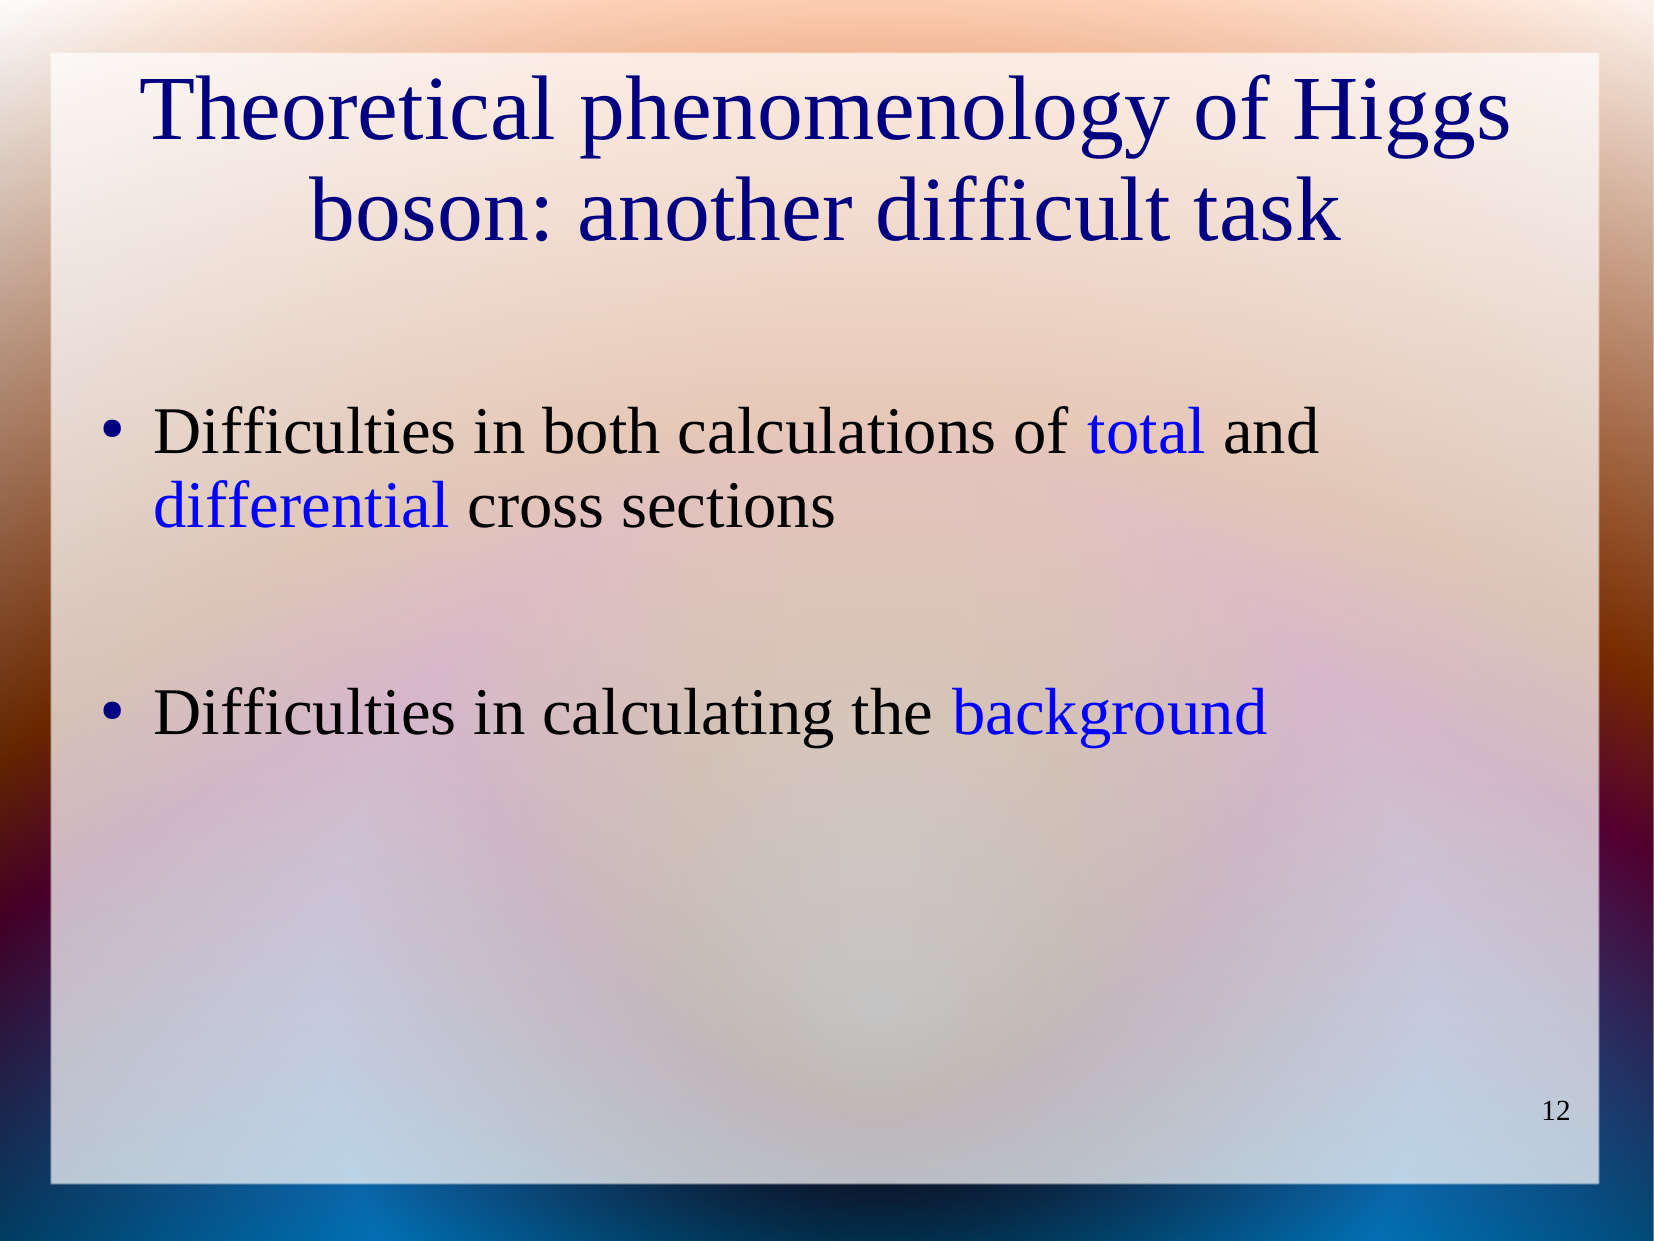

# Theoretical phenomenology of Higgs boson: another difficult task
Difficulties in both calculations of total and differential cross sections
Difficulties in calculating the background
12